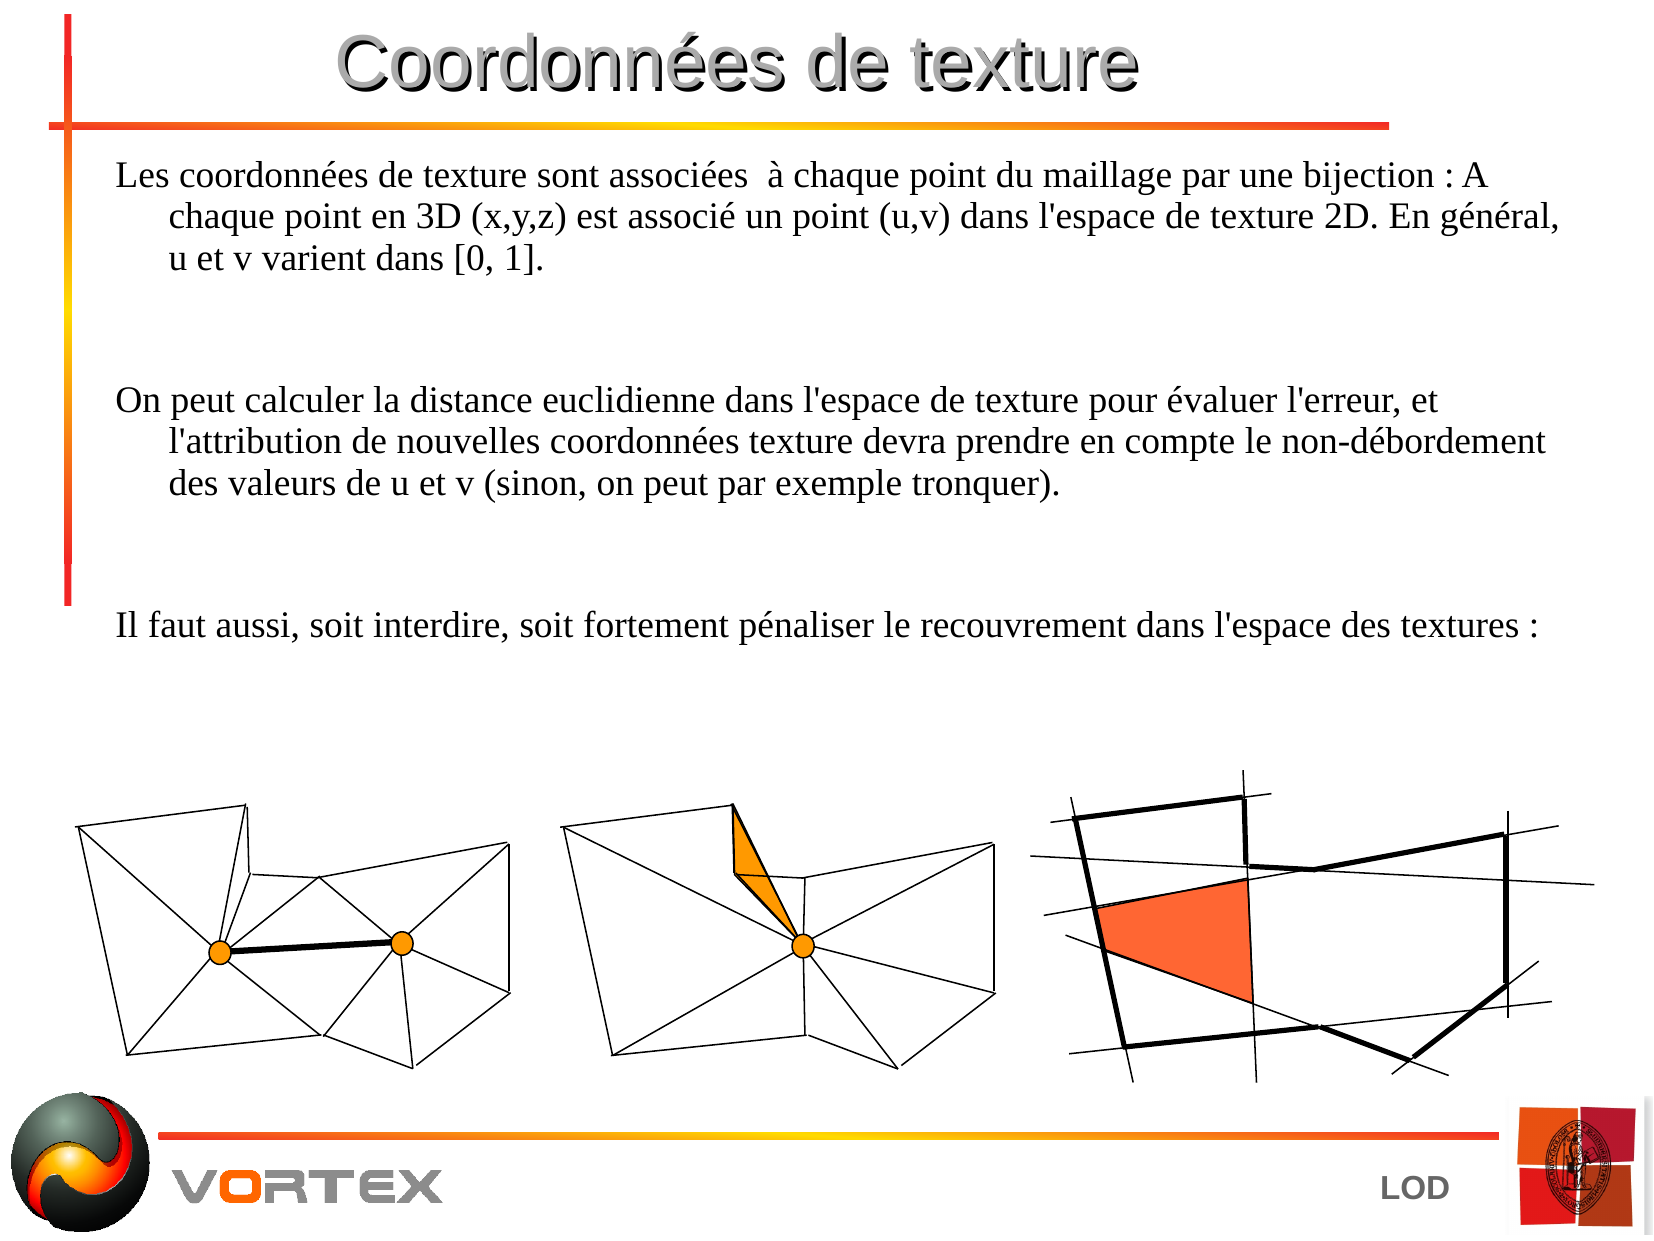

# Coordonnées de texture
Les coordonnées de texture sont associées à chaque point du maillage par une bijection : A chaque point en 3D (x,y,z) est associé un point (u,v) dans l'espace de texture 2D. En général, u et v varient dans [0, 1].
On peut calculer la distance euclidienne dans l'espace de texture pour évaluer l'erreur, et l'attribution de nouvelles coordonnées texture devra prendre en compte le non-débordement des valeurs de u et v (sinon, on peut par exemple tronquer).
Il faut aussi, soit interdire, soit fortement pénaliser le recouvrement dans l'espace des textures :